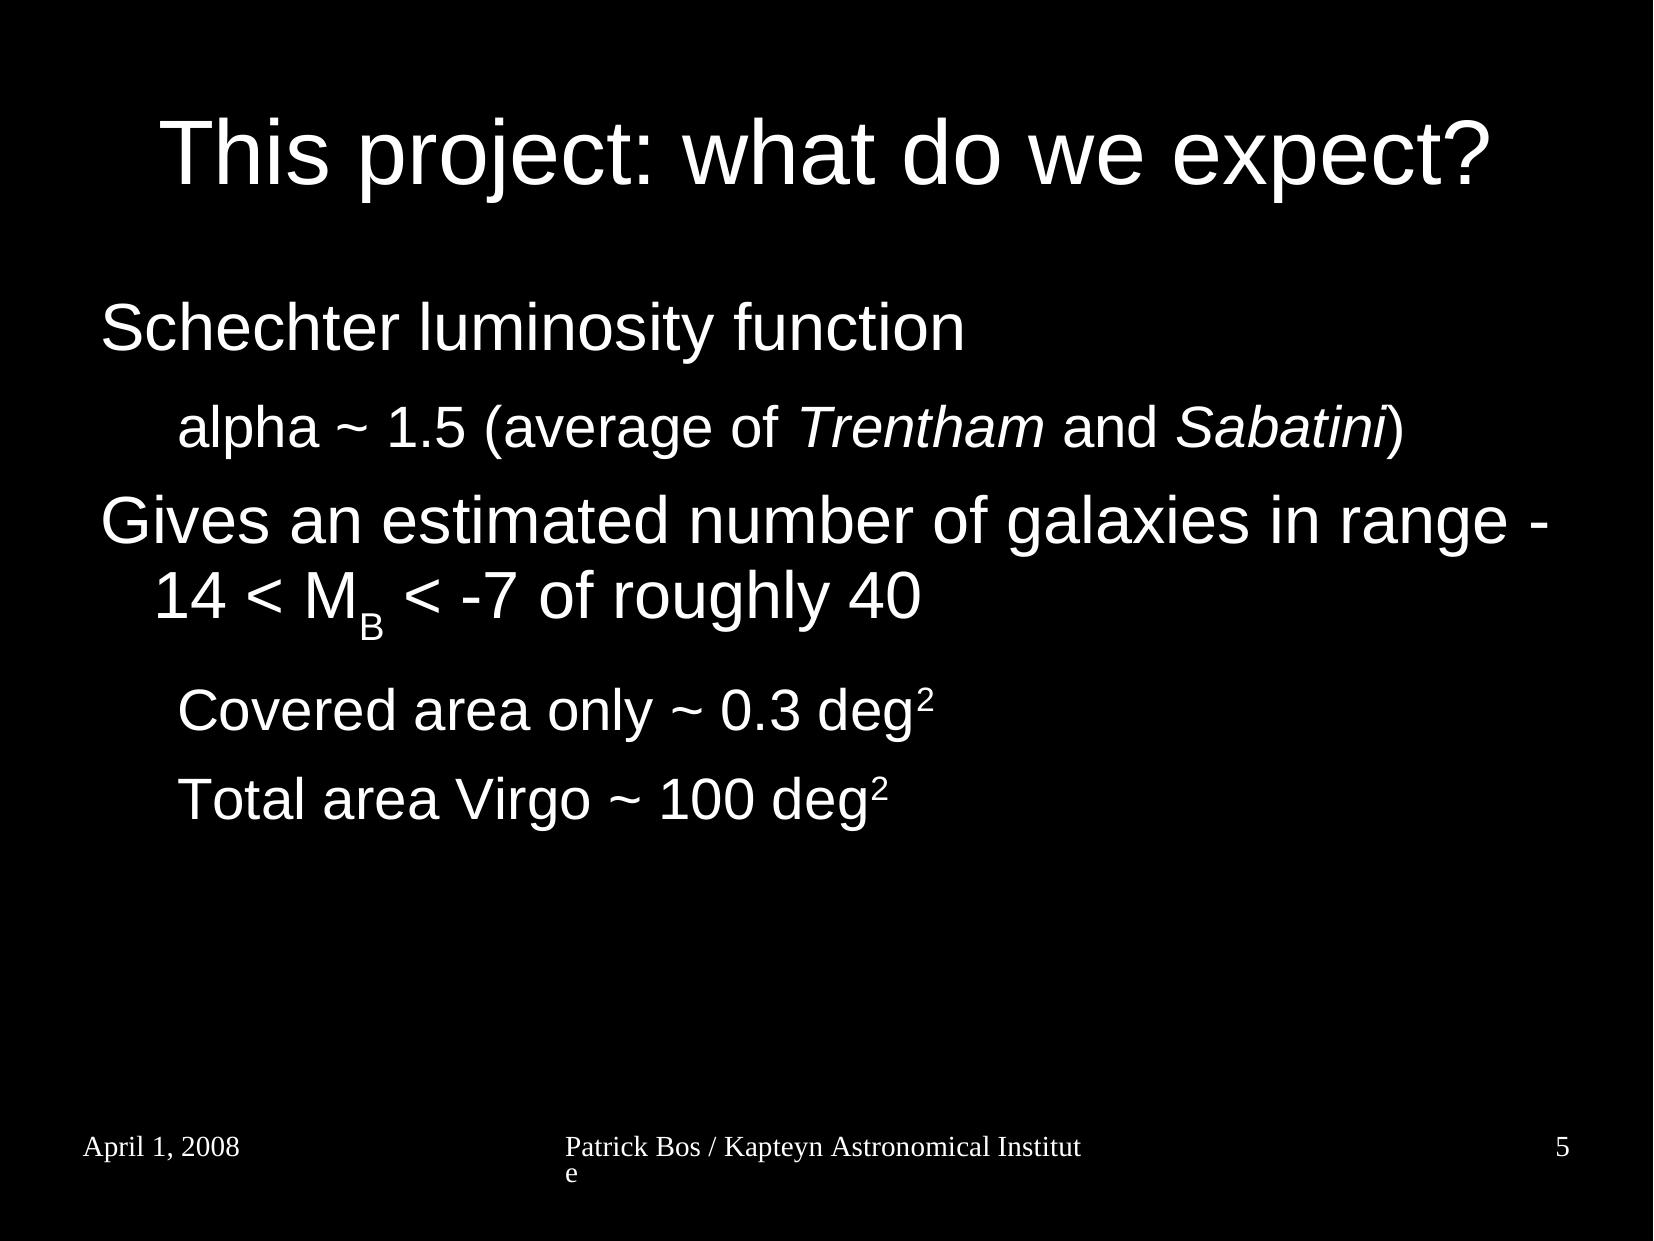

# This project: what do we expect?
Schechter luminosity function
alpha ~ 1.5 (average of Trentham and Sabatini)
Gives an estimated number of galaxies in range -14 < MB < -7 of roughly 40
Covered area only ~ 0.3 deg2
Total area Virgo ~ 100 deg2
April 1, 2008
Patrick Bos / Kapteyn Astronomical Institute
5